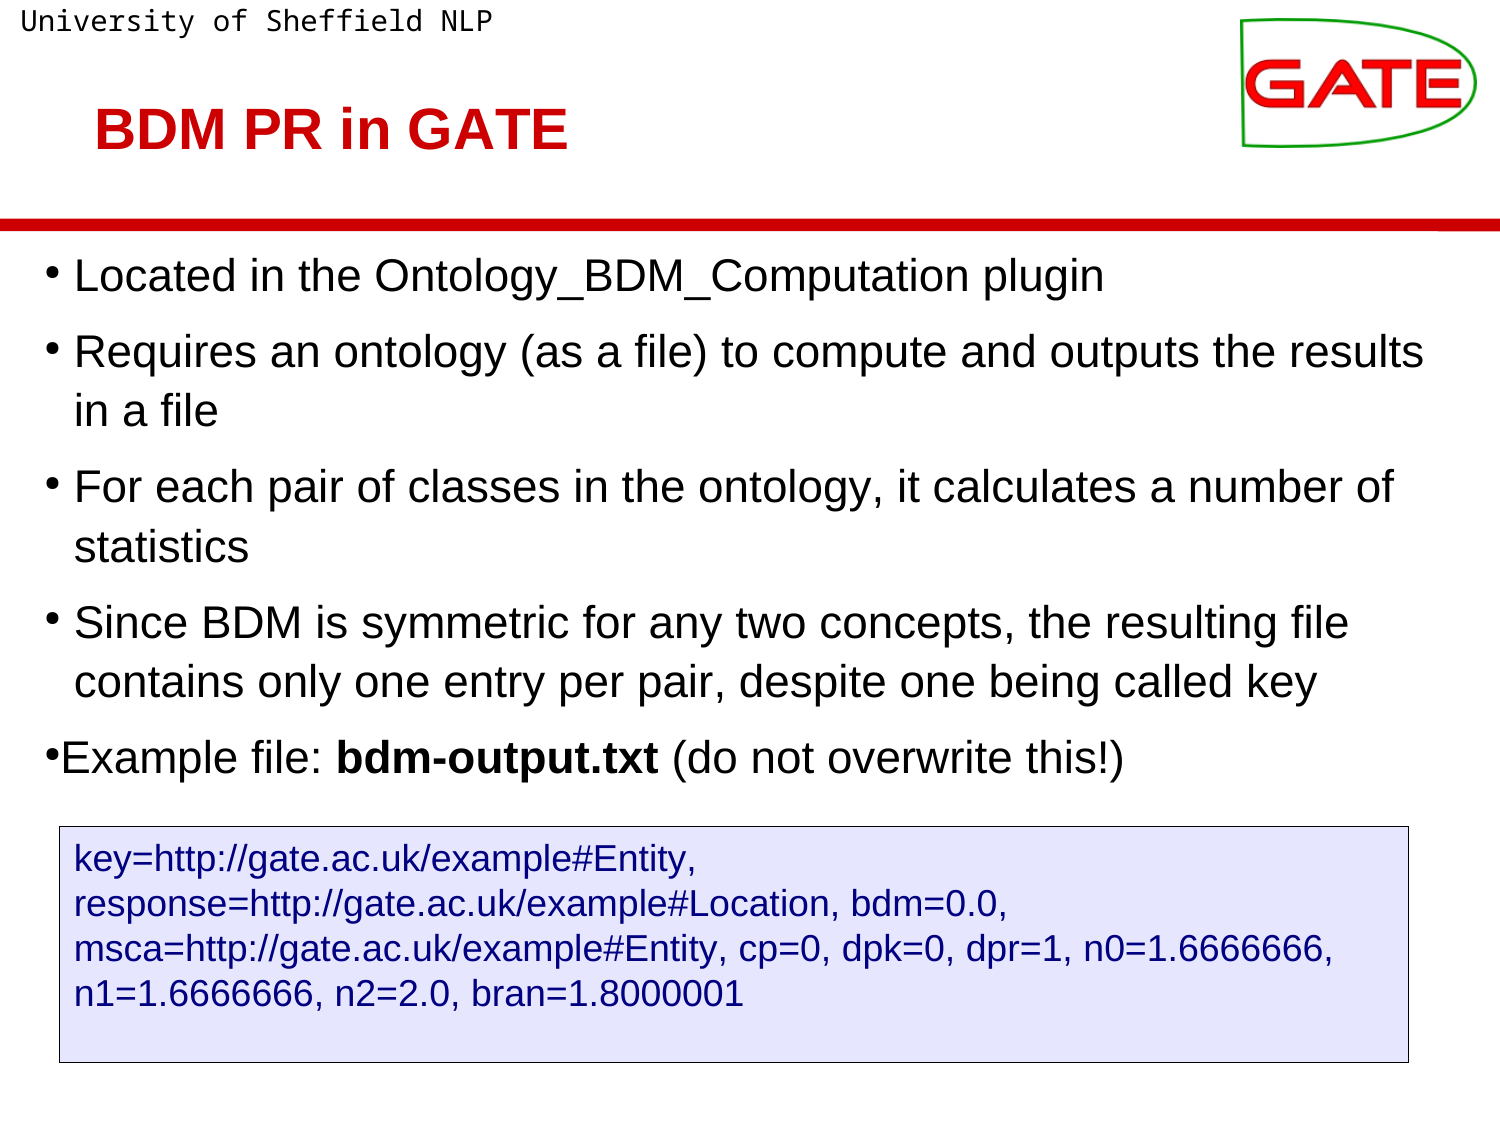

# BDM PR in GATE
Located in the Ontology_BDM_Computation plugin
Requires an ontology (as a file) to compute and outputs the results in a file
For each pair of classes in the ontology, it calculates a number of statistics
Since BDM is symmetric for any two concepts, the resulting file contains only one entry per pair, despite one being called key
Example file: bdm-output.txt (do not overwrite this!)
key=http://gate.ac.uk/example#Entity, response=http://gate.ac.uk/example#Location, bdm=0.0, msca=http://gate.ac.uk/example#Entity, cp=0, dpk=0, dpr=1, n0=1.6666666, n1=1.6666666, n2=2.0, bran=1.8000001